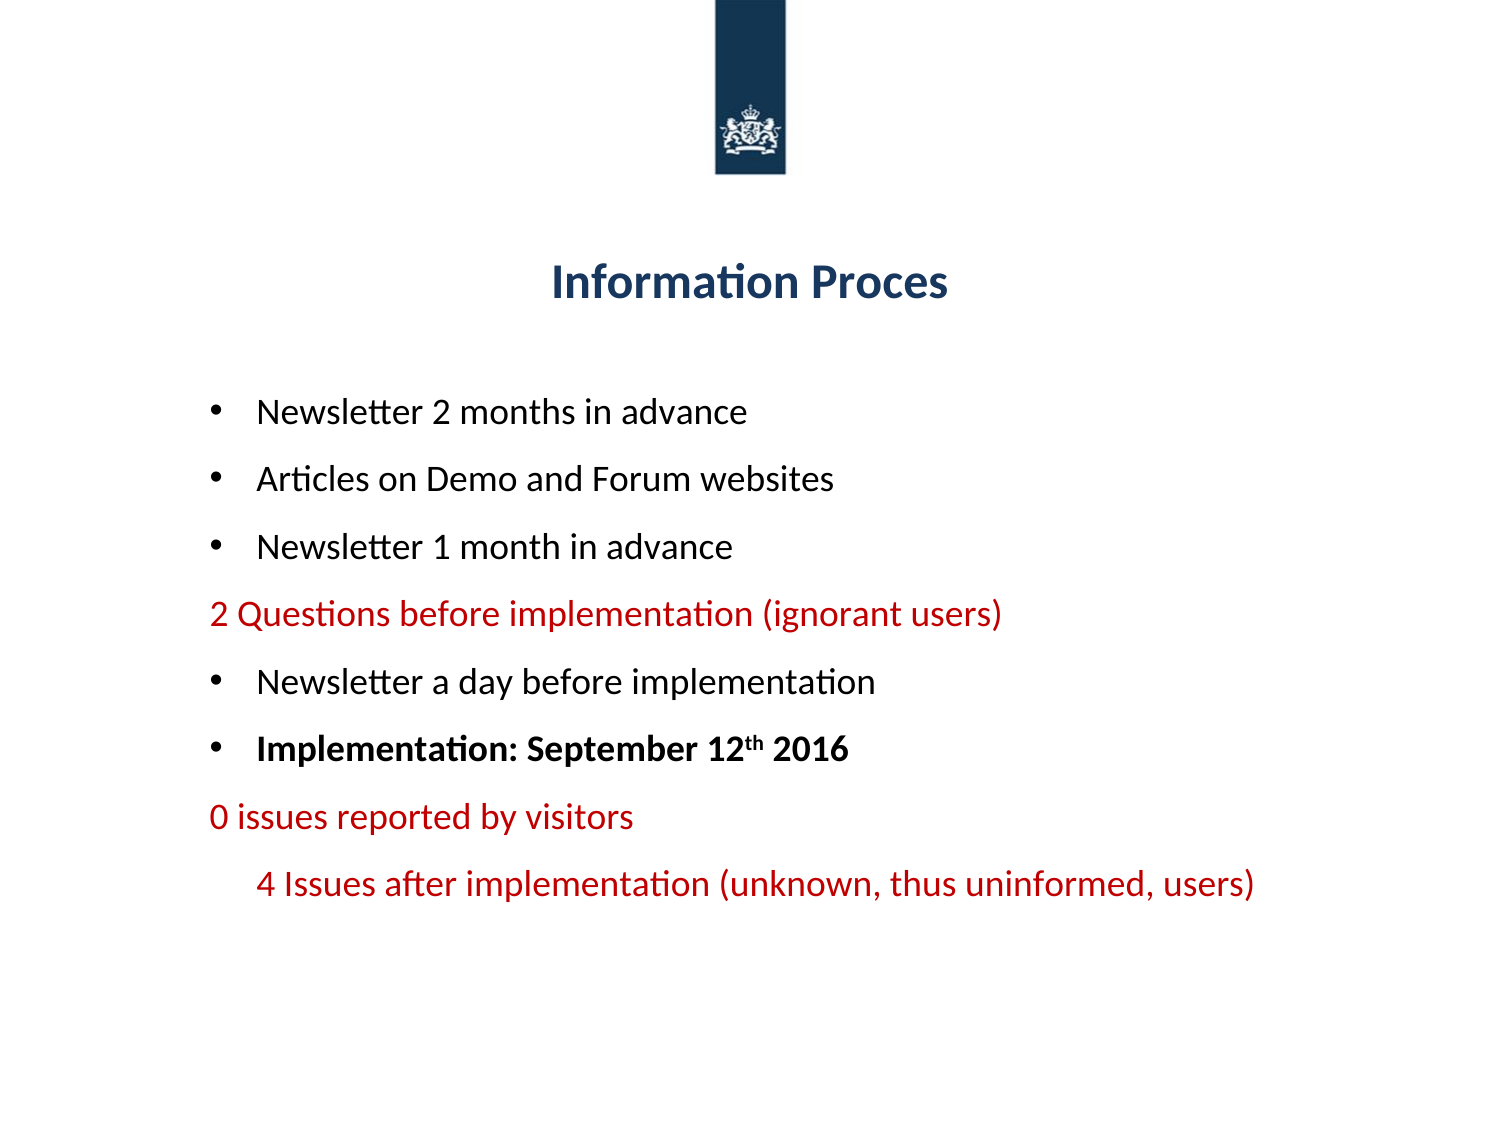

Information Proces
Newsletter 2 months in advance
Articles on Demo and Forum websites
Newsletter 1 month in advance
2 Questions before implementation (ignorant users)
Newsletter a day before implementation
Implementation: September 12th 2016
0 issues reported by visitors
4 Issues after implementation (unknown, thus uninformed, users)